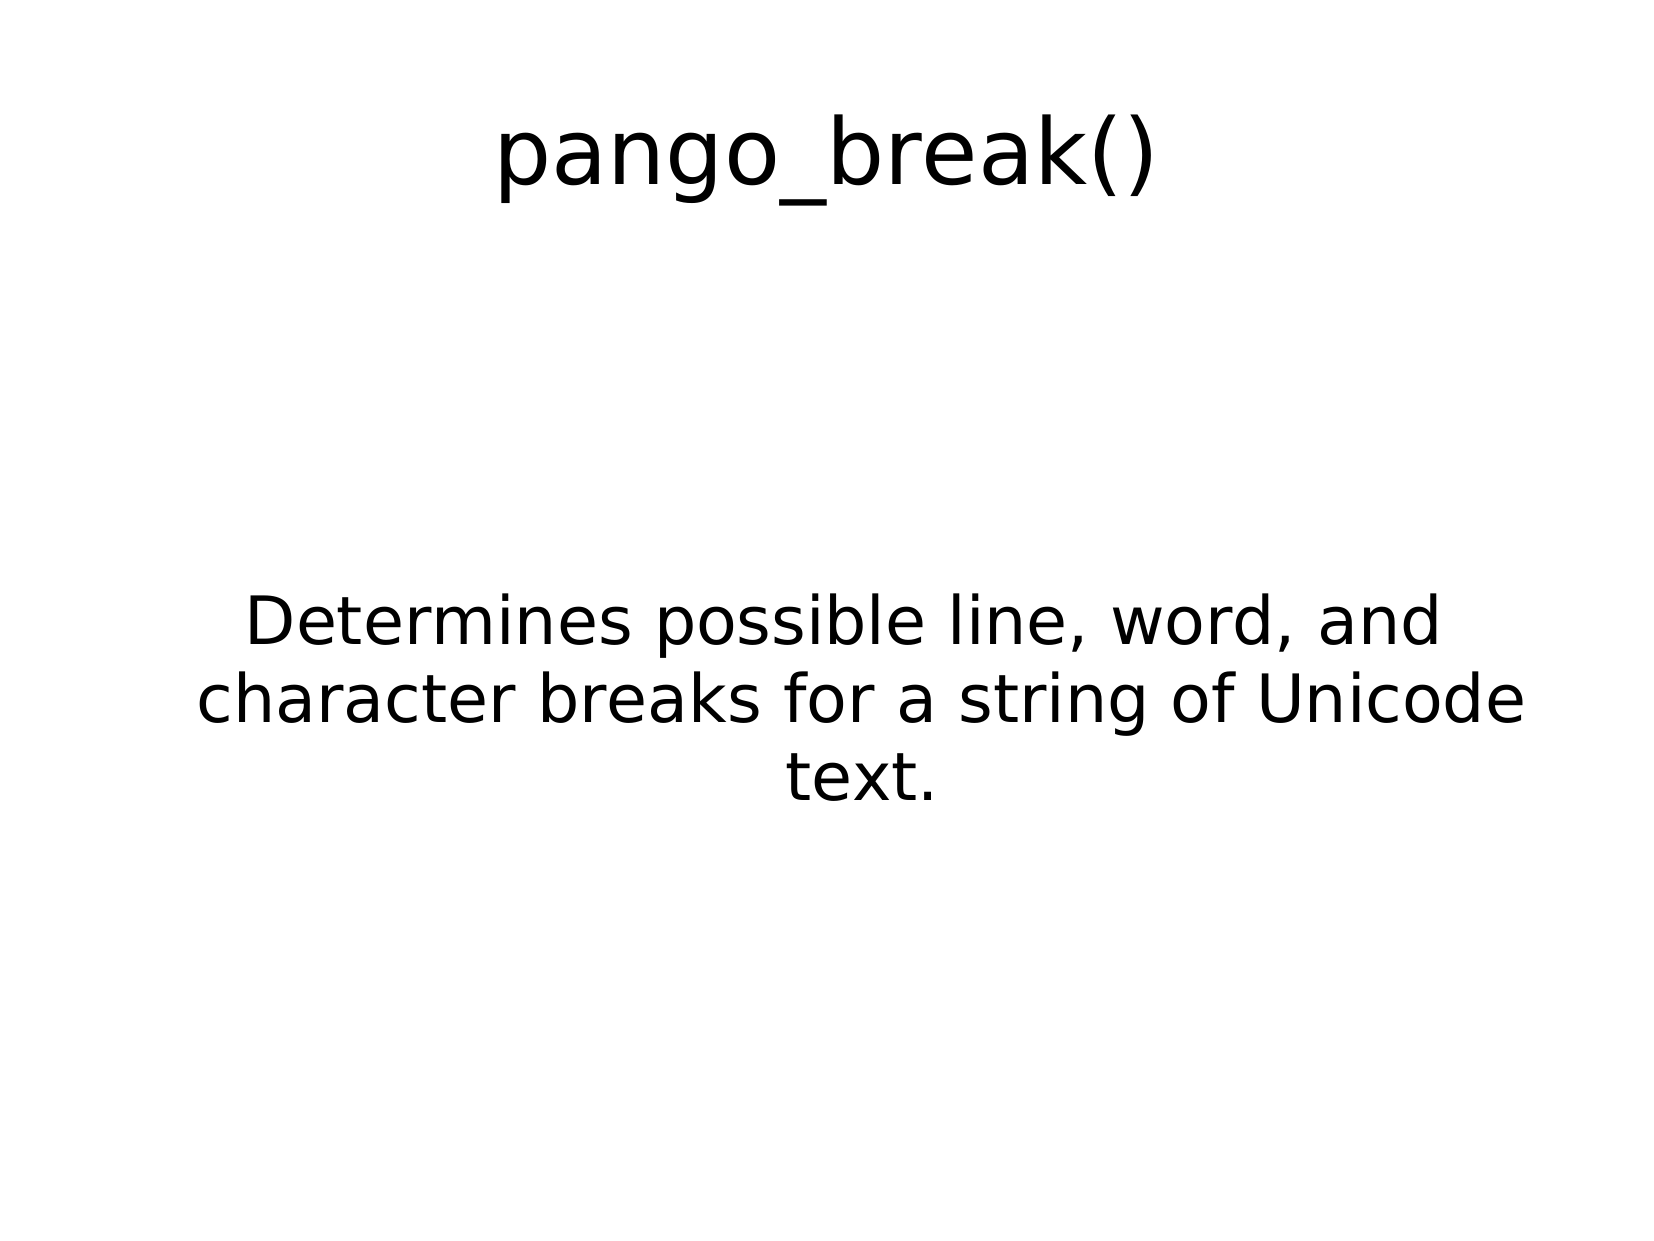

# pango_break()
Determines possible line, word, and character breaks for a string of Unicode text.